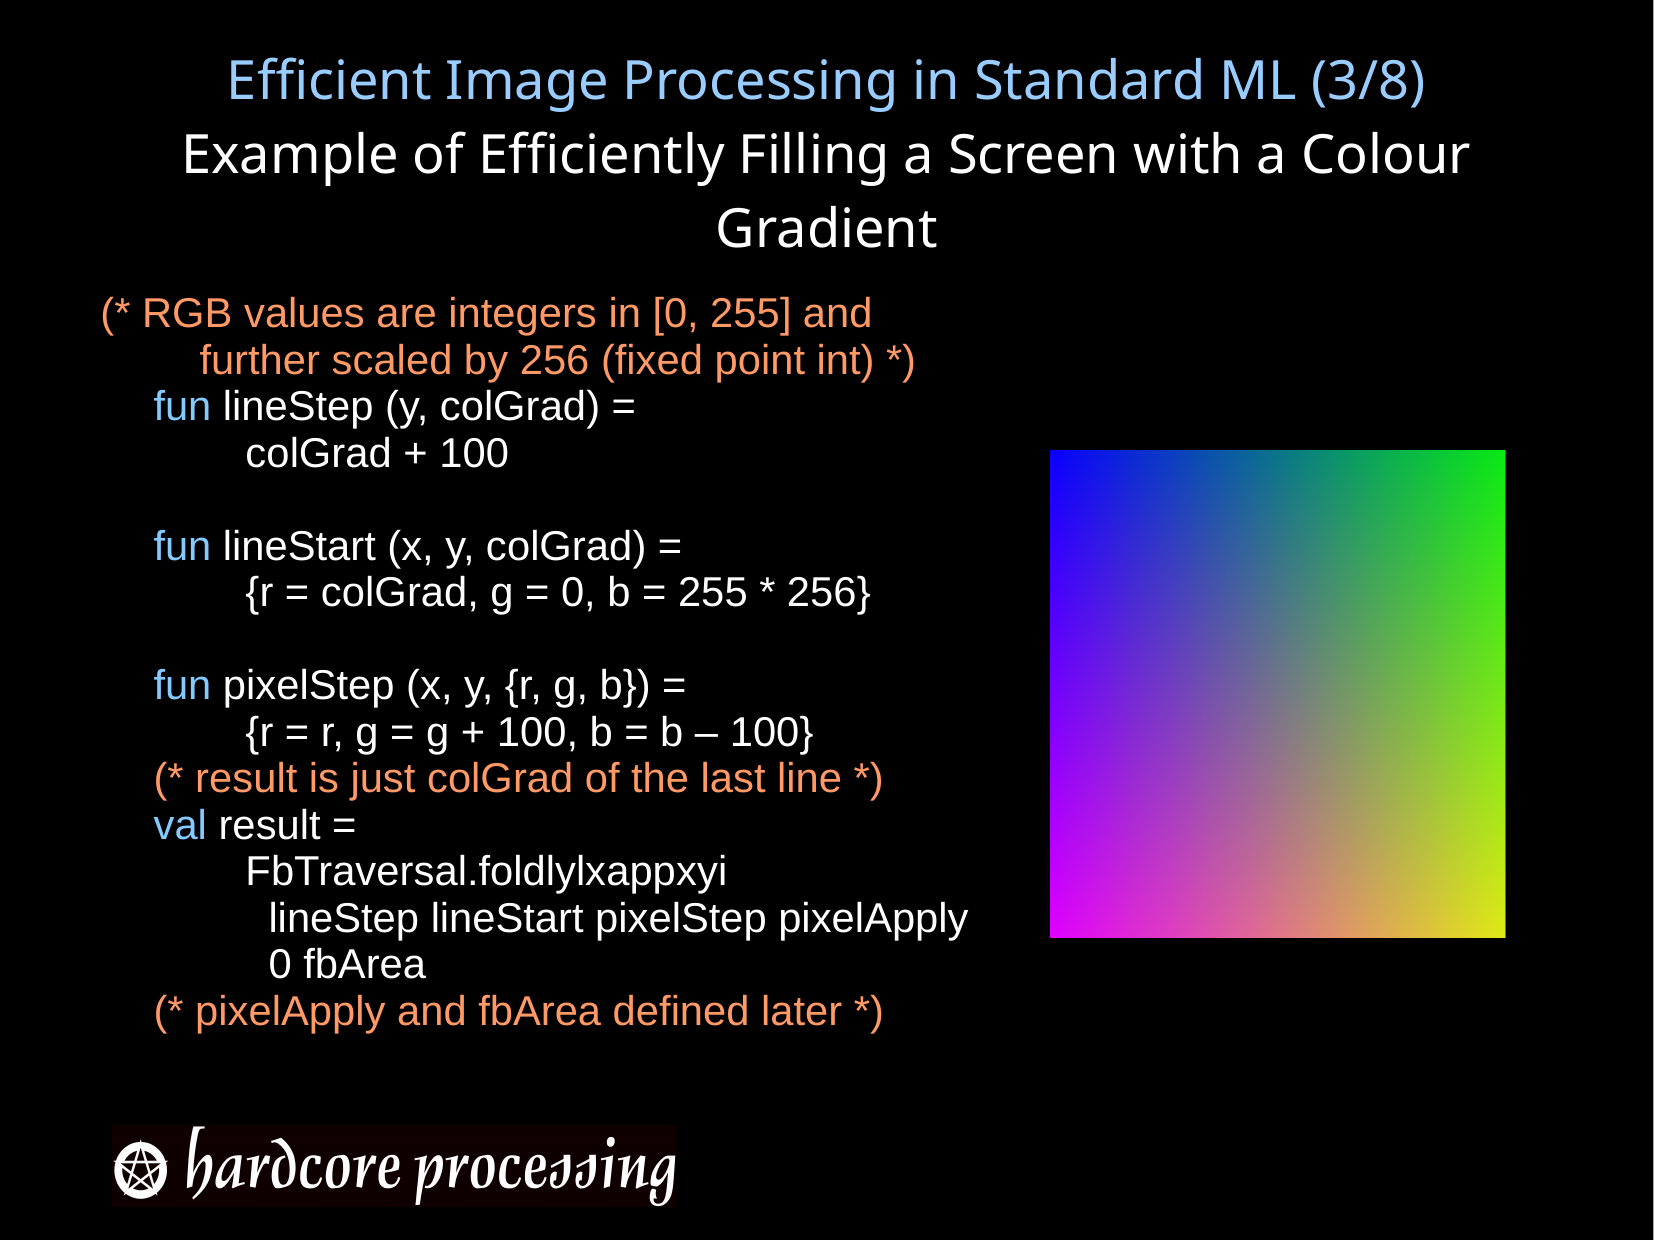

# Efficient Image Processing in Standard ML (3/8) Example of Efficiently Filling a Screen with a Colour Gradient
(* RGB values are integers in [0, 255] and
 further scaled by 256 (fixed point int) *)
fun lineStep (y, colGrad) =
 colGrad + 100
fun lineStart (x, y, colGrad) =
 {r = colGrad, g = 0, b = 255 * 256}
fun pixelStep (x, y, {r, g, b}) =
 {r = r, g = g + 100, b = b – 100}
(* result is just colGrad of the last line *)
val result =
 FbTraversal.foldlylxappxyi
 lineStep lineStart pixelStep pixelApply
 0 fbArea
(* pixelApply and fbArea defined later *)